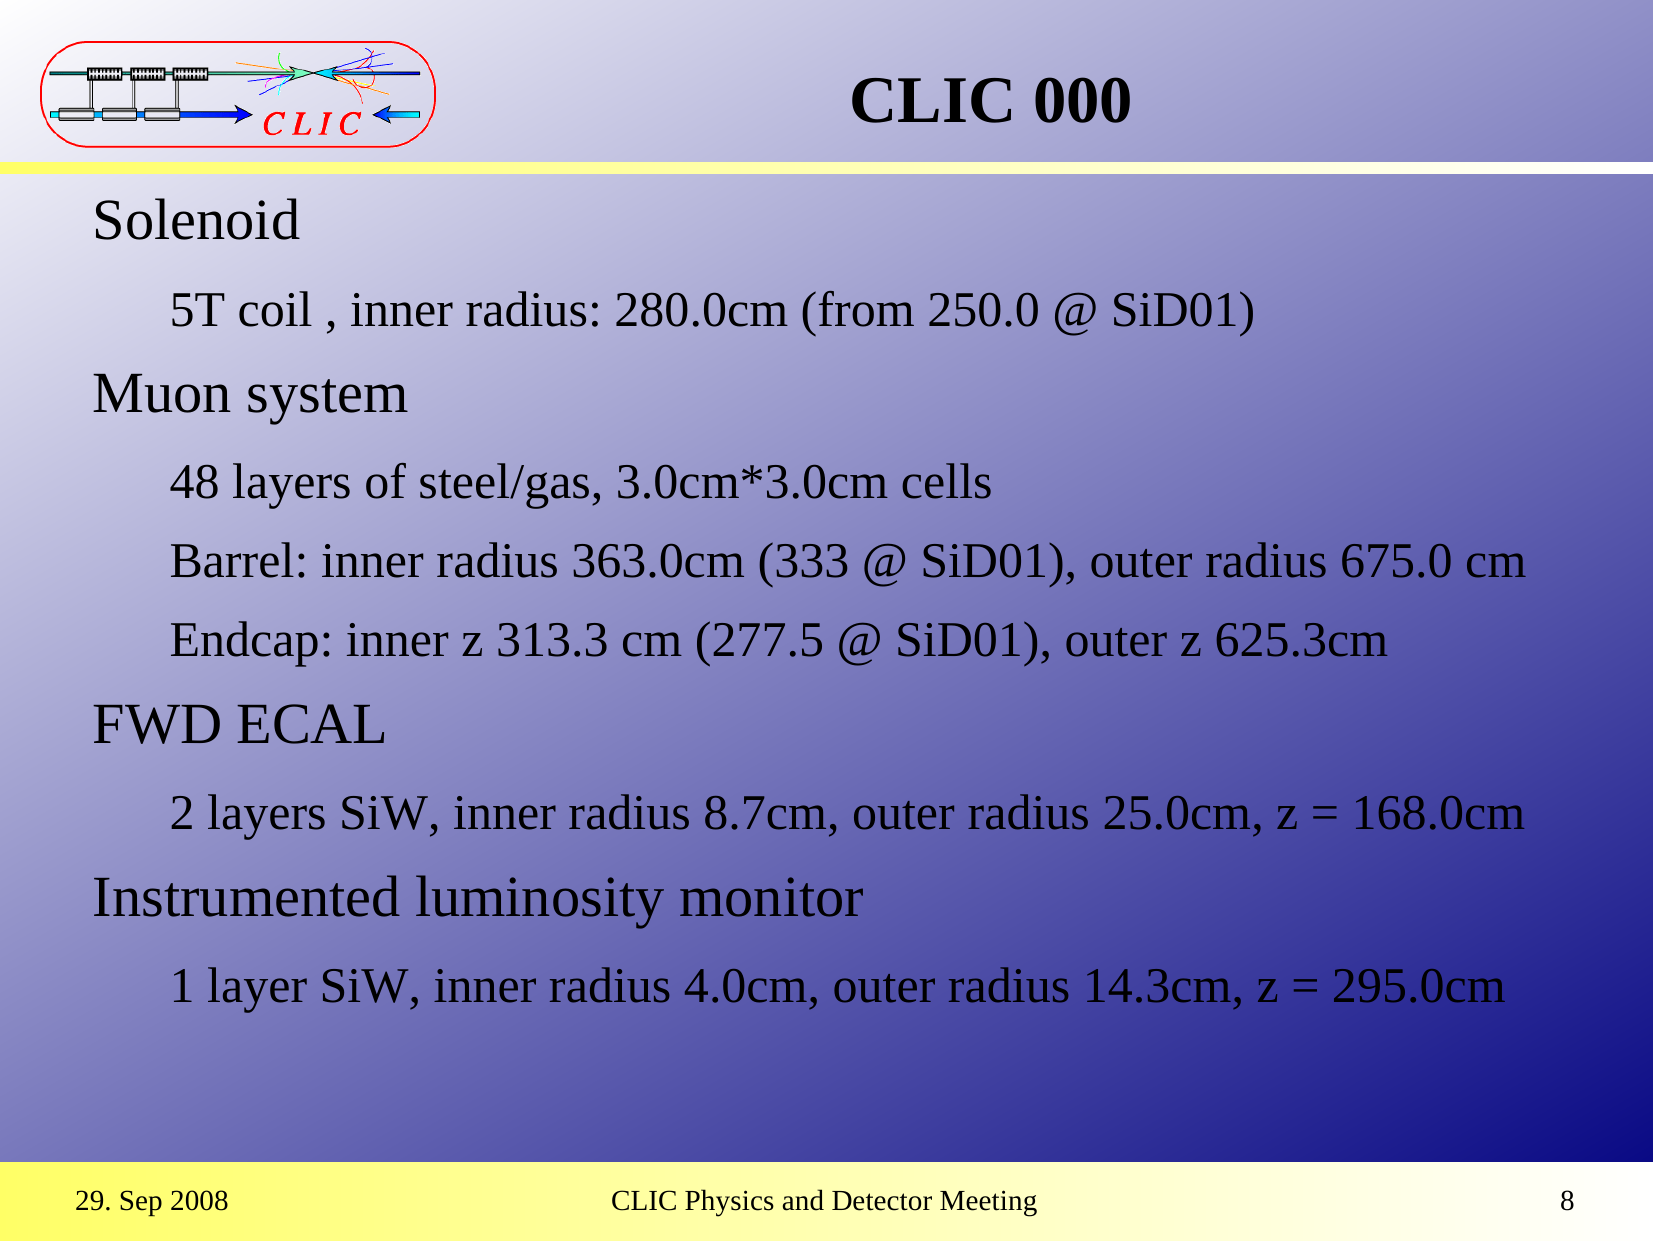

# CLIC 000
Solenoid
5T coil , inner radius: 280.0cm (from 250.0 @ SiD01)
Muon system
48 layers of steel/gas, 3.0cm*3.0cm cells
Barrel: inner radius 363.0cm (333 @ SiD01), outer radius 675.0 cm
Endcap: inner z 313.3 cm (277.5 @ SiD01), outer z 625.3cm
FWD ECAL
2 layers SiW, inner radius 8.7cm, outer radius 25.0cm, z = 168.0cm
Instrumented luminosity monitor
1 layer SiW, inner radius 4.0cm, outer radius 14.3cm, z = 295.0cm
29. Sep 2008
CLIC Physics and Detector Meeting
8